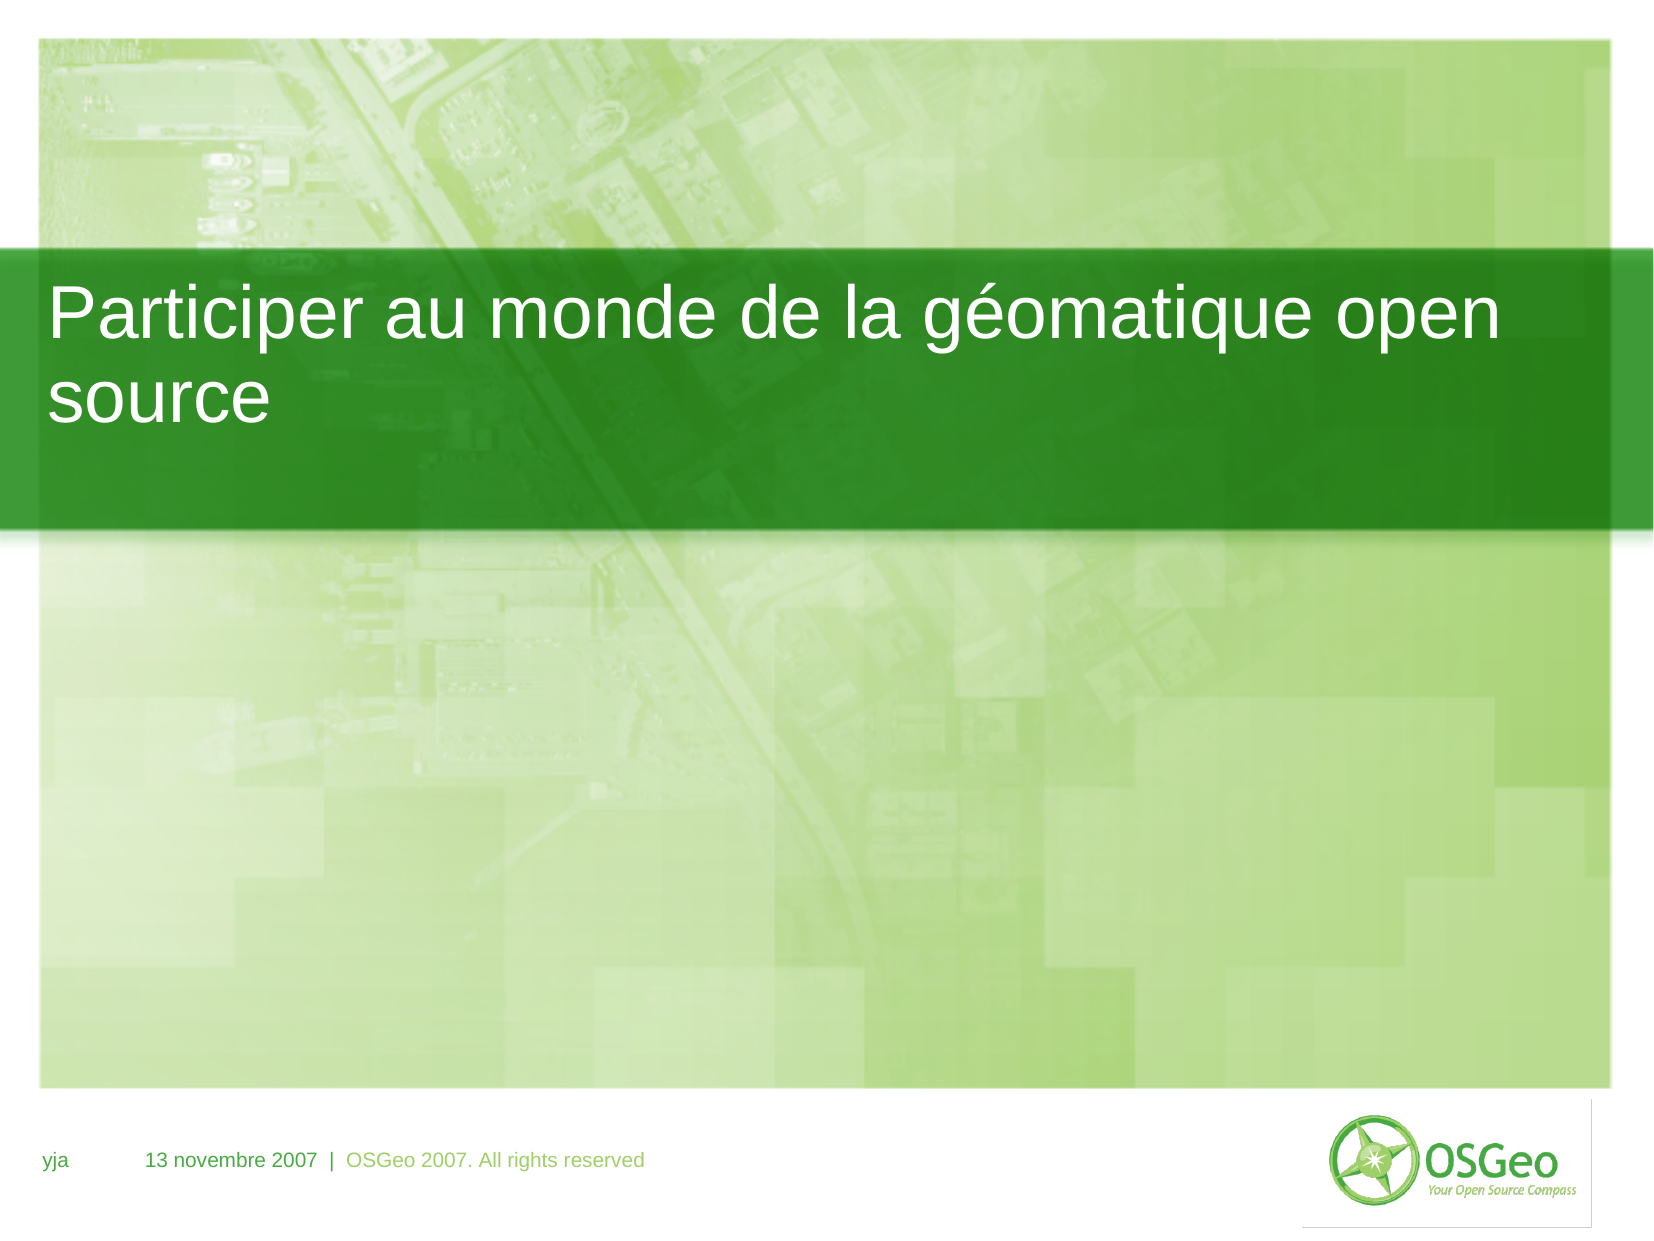

# Participer au monde de la géomatique open source